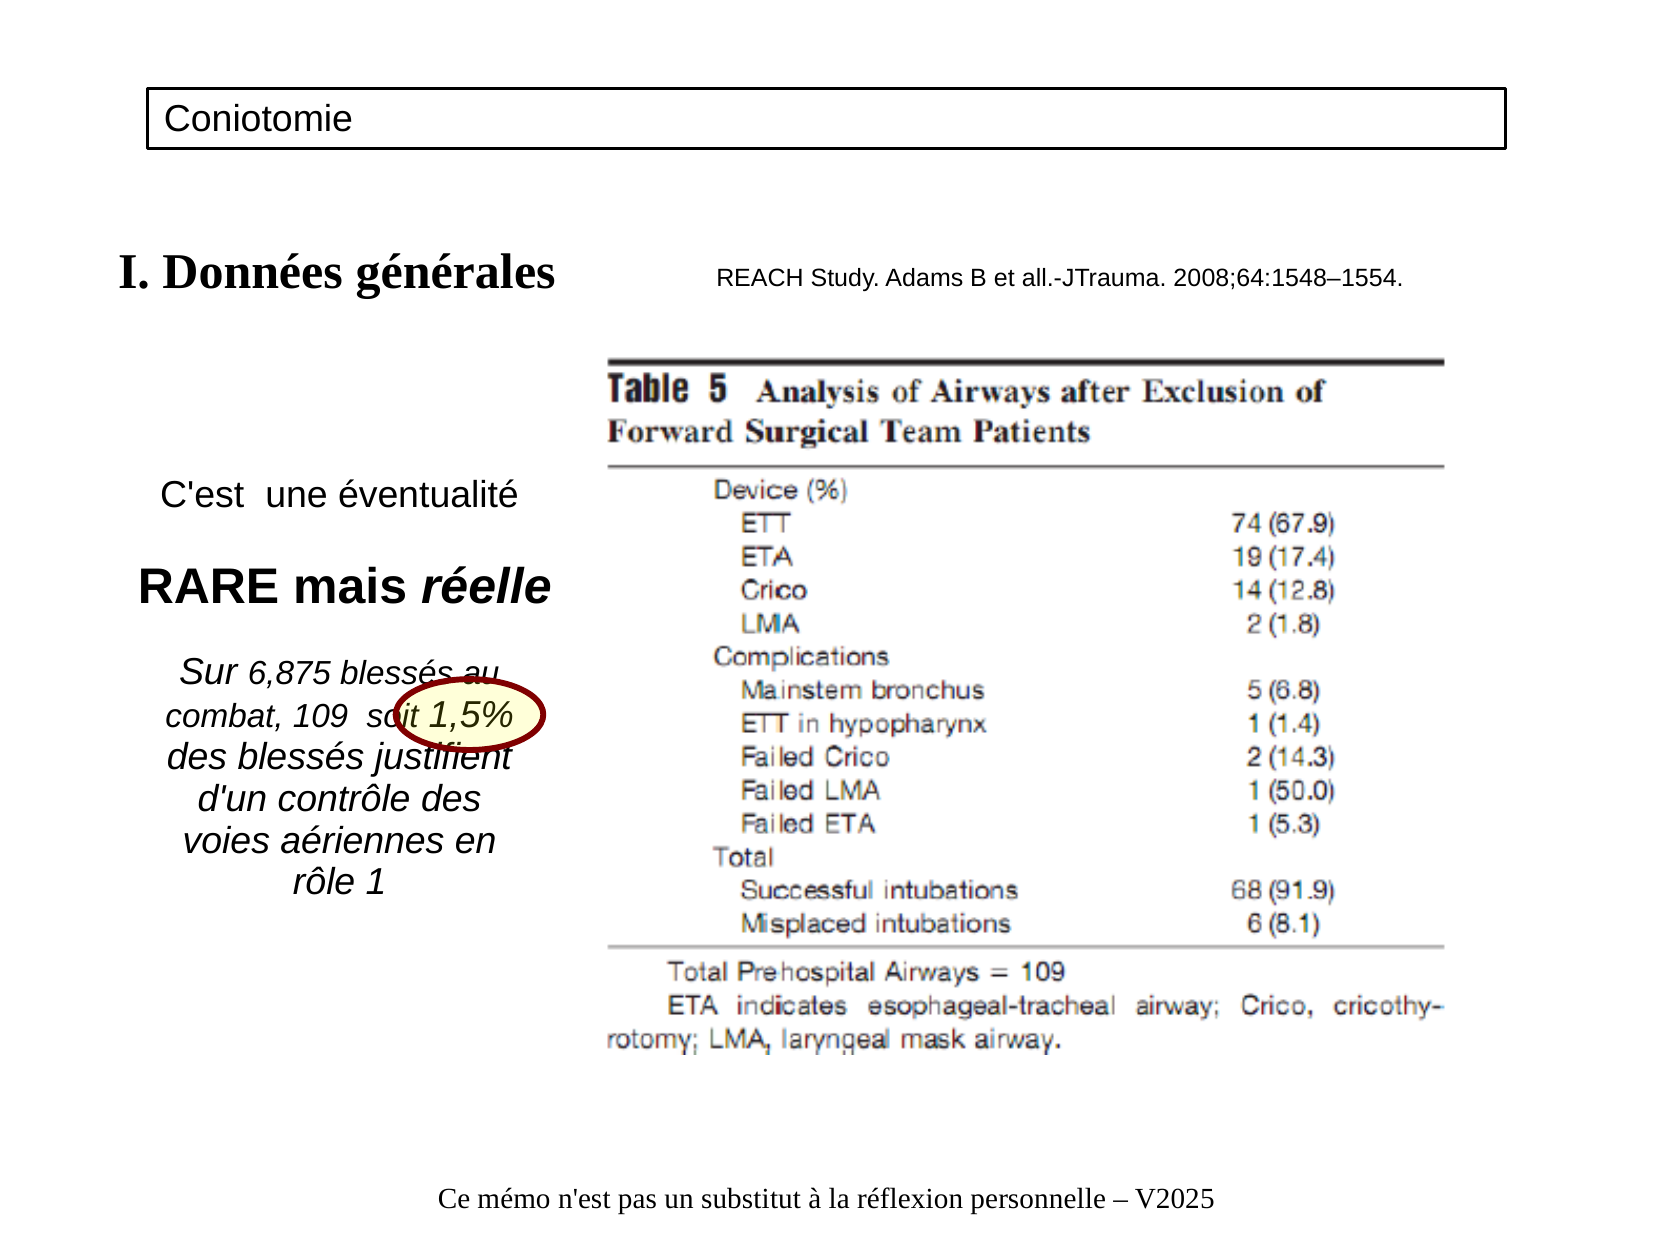

Coniotomie
I. Données générales
REACH Study. Adams B et all.-JTrauma. 2008;64:1548–1554.
C'est une éventualité
 RARE mais réelle
Sur 6,875 blessés au combat, 109 soit 1,5% des blessés justifient d'un contrôle des voies aériennes en rôle 1
Ce mémo n'est pas un substitut à la réflexion personnelle – V2025